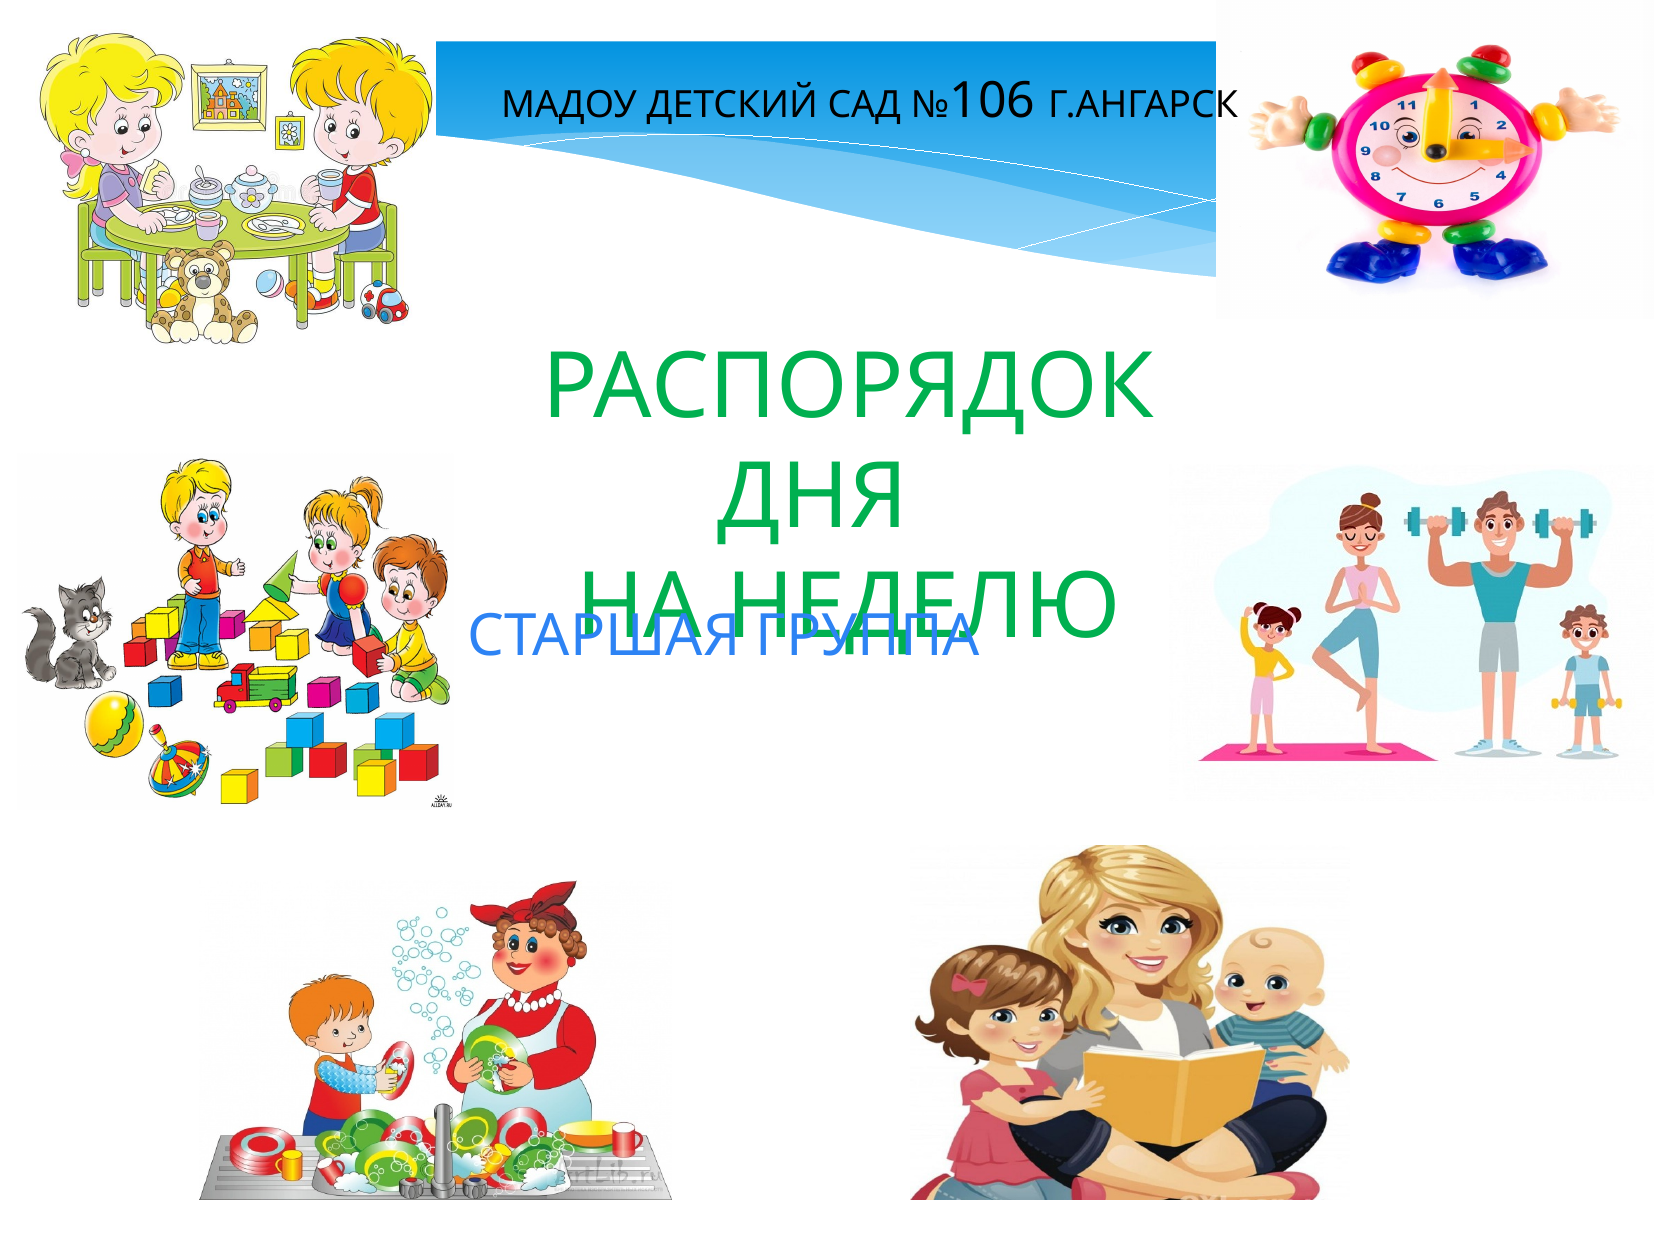

МАДОУ ДЕТСКИЙ САД №106 Г.АНГАРСК
РАСПОРЯДОК ДНЯ
НА НЕДЕЛЮ
СТАРШАЯ ГРУППА